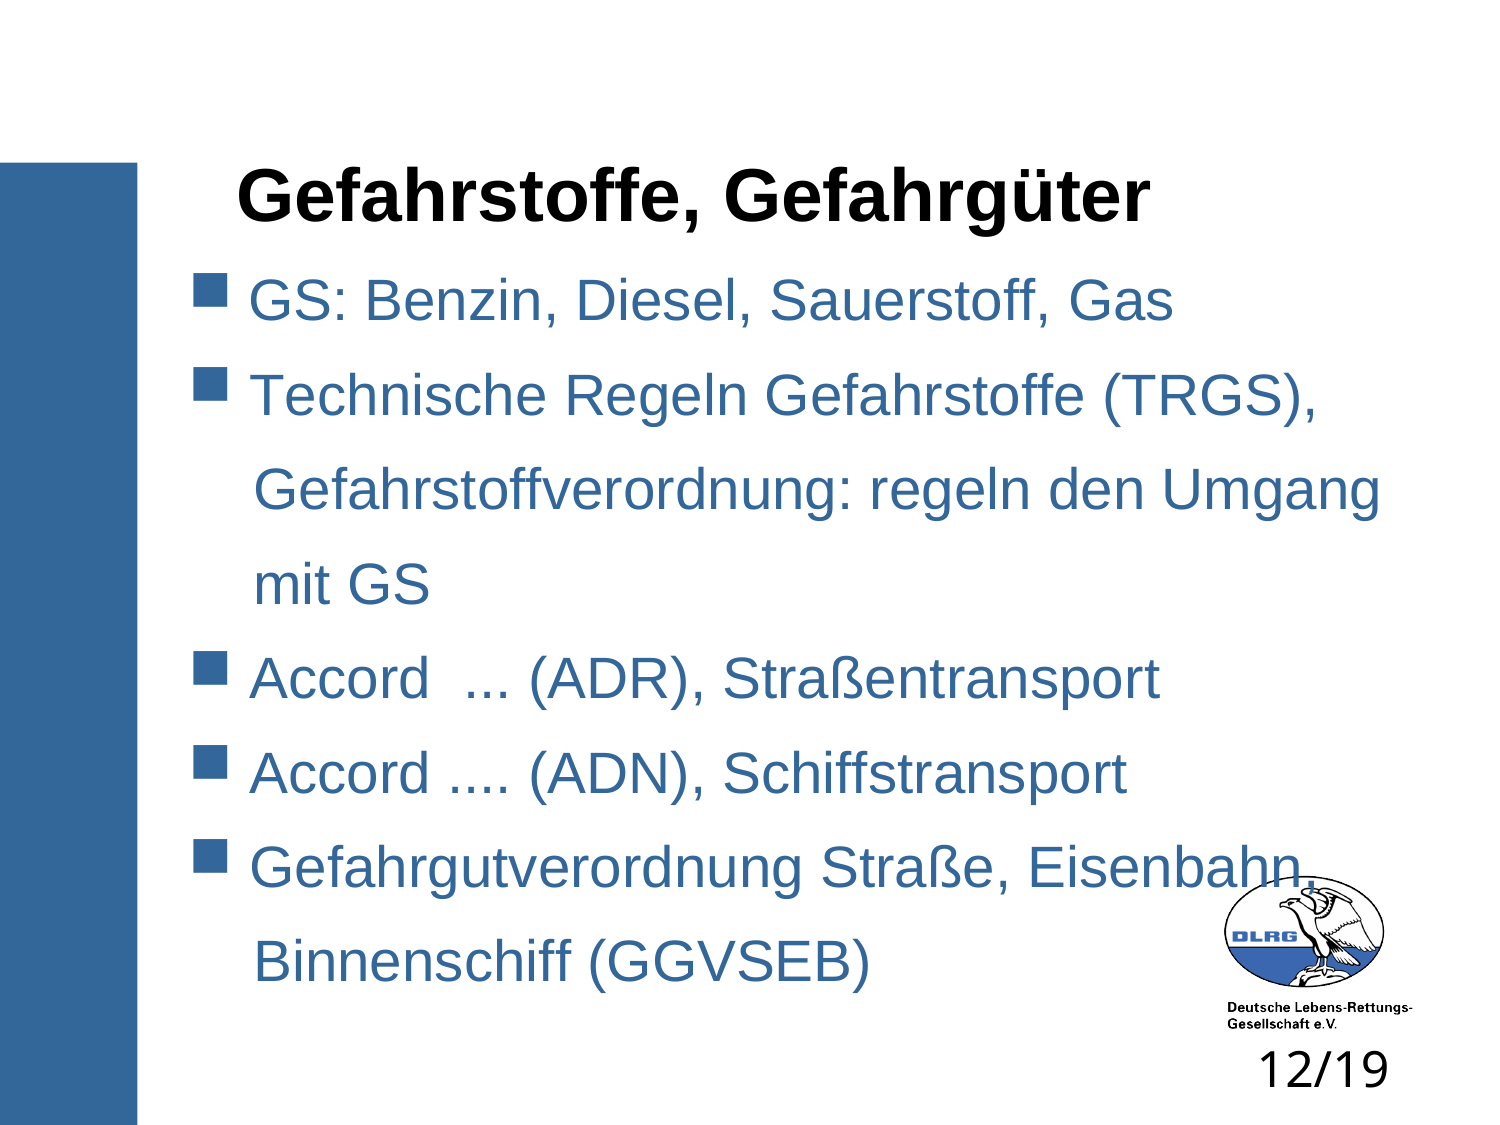

Gefahrstoffe, Gefahrgüter
 GS: Benzin, Diesel, Sauerstoff, Gas
 Technische Regeln Gefahrstoffe (TRGS), Gefahrstoffverordnung: regeln den Umgang mit GS
 Accord ... (ADR), Straßentransport
 Accord .... (ADN), Schiffstransport
 Gefahrgutverordnung Straße, Eisenbahn, Binnenschiff (GGVSEB)‏